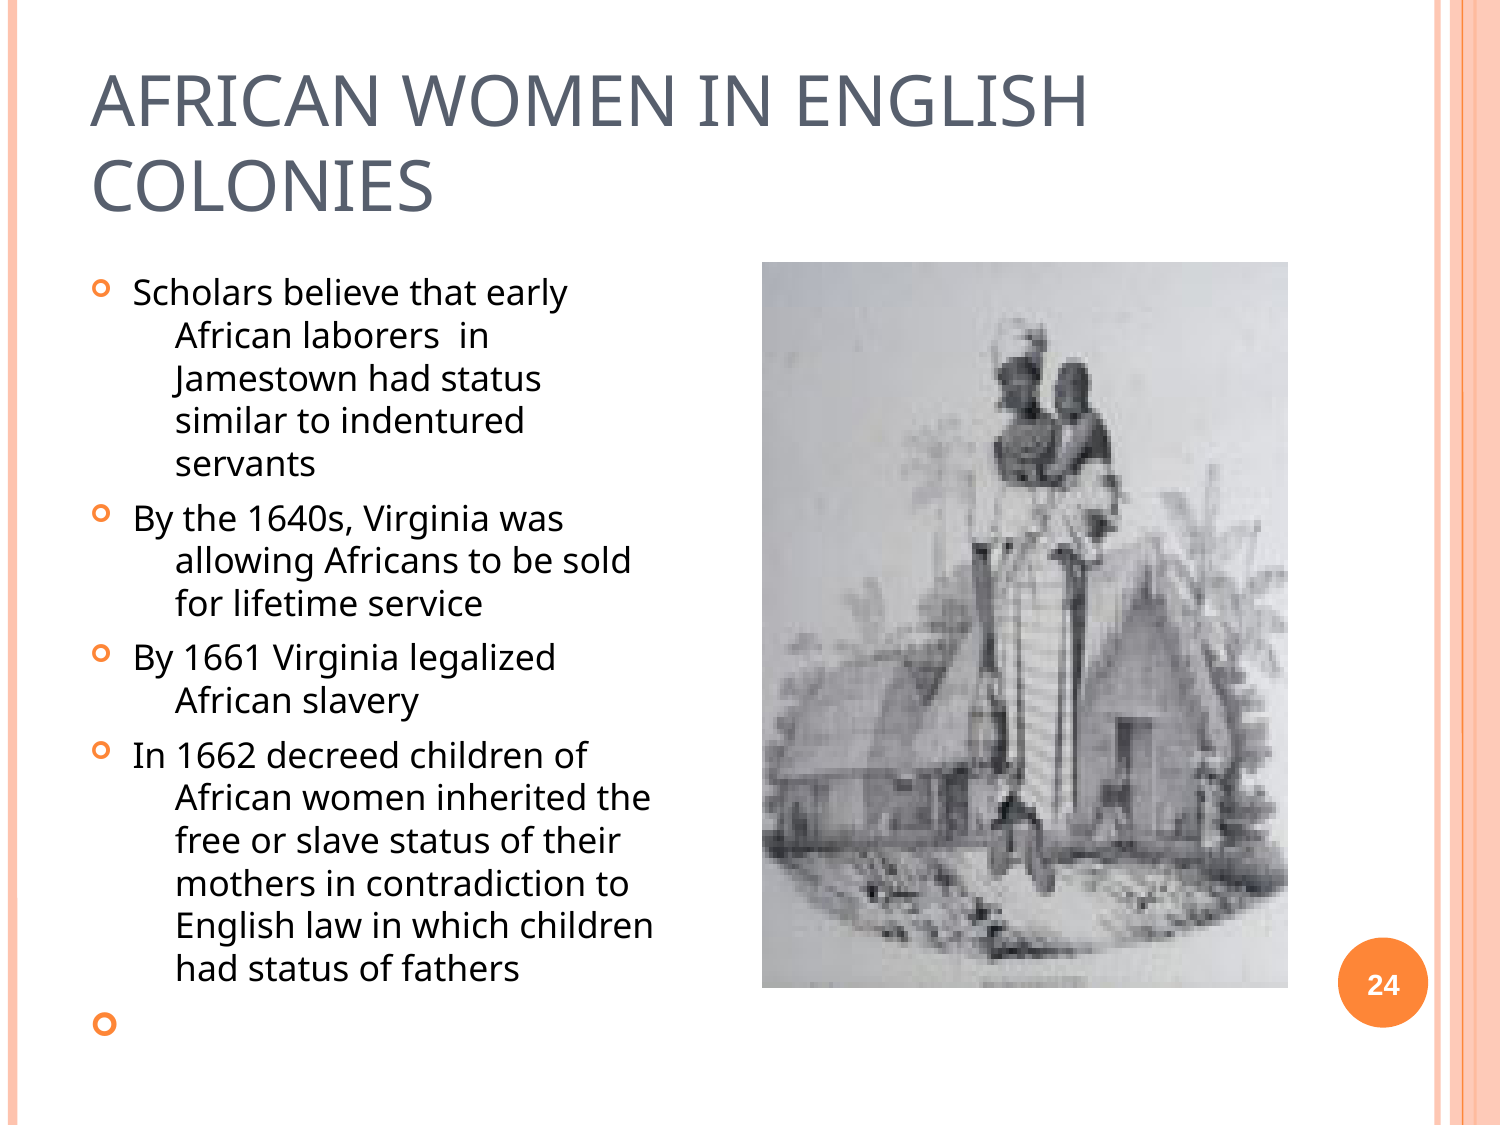

# African Women in English Colonies
Scholars believe that early African laborers in Jamestown had status similar to indentured servants
By the 1640s, Virginia was allowing Africans to be sold for lifetime service
By 1661 Virginia legalized African slavery
In 1662 decreed children of African women inherited the free or slave status of their mothers in contradiction to English law in which children had status of fathers